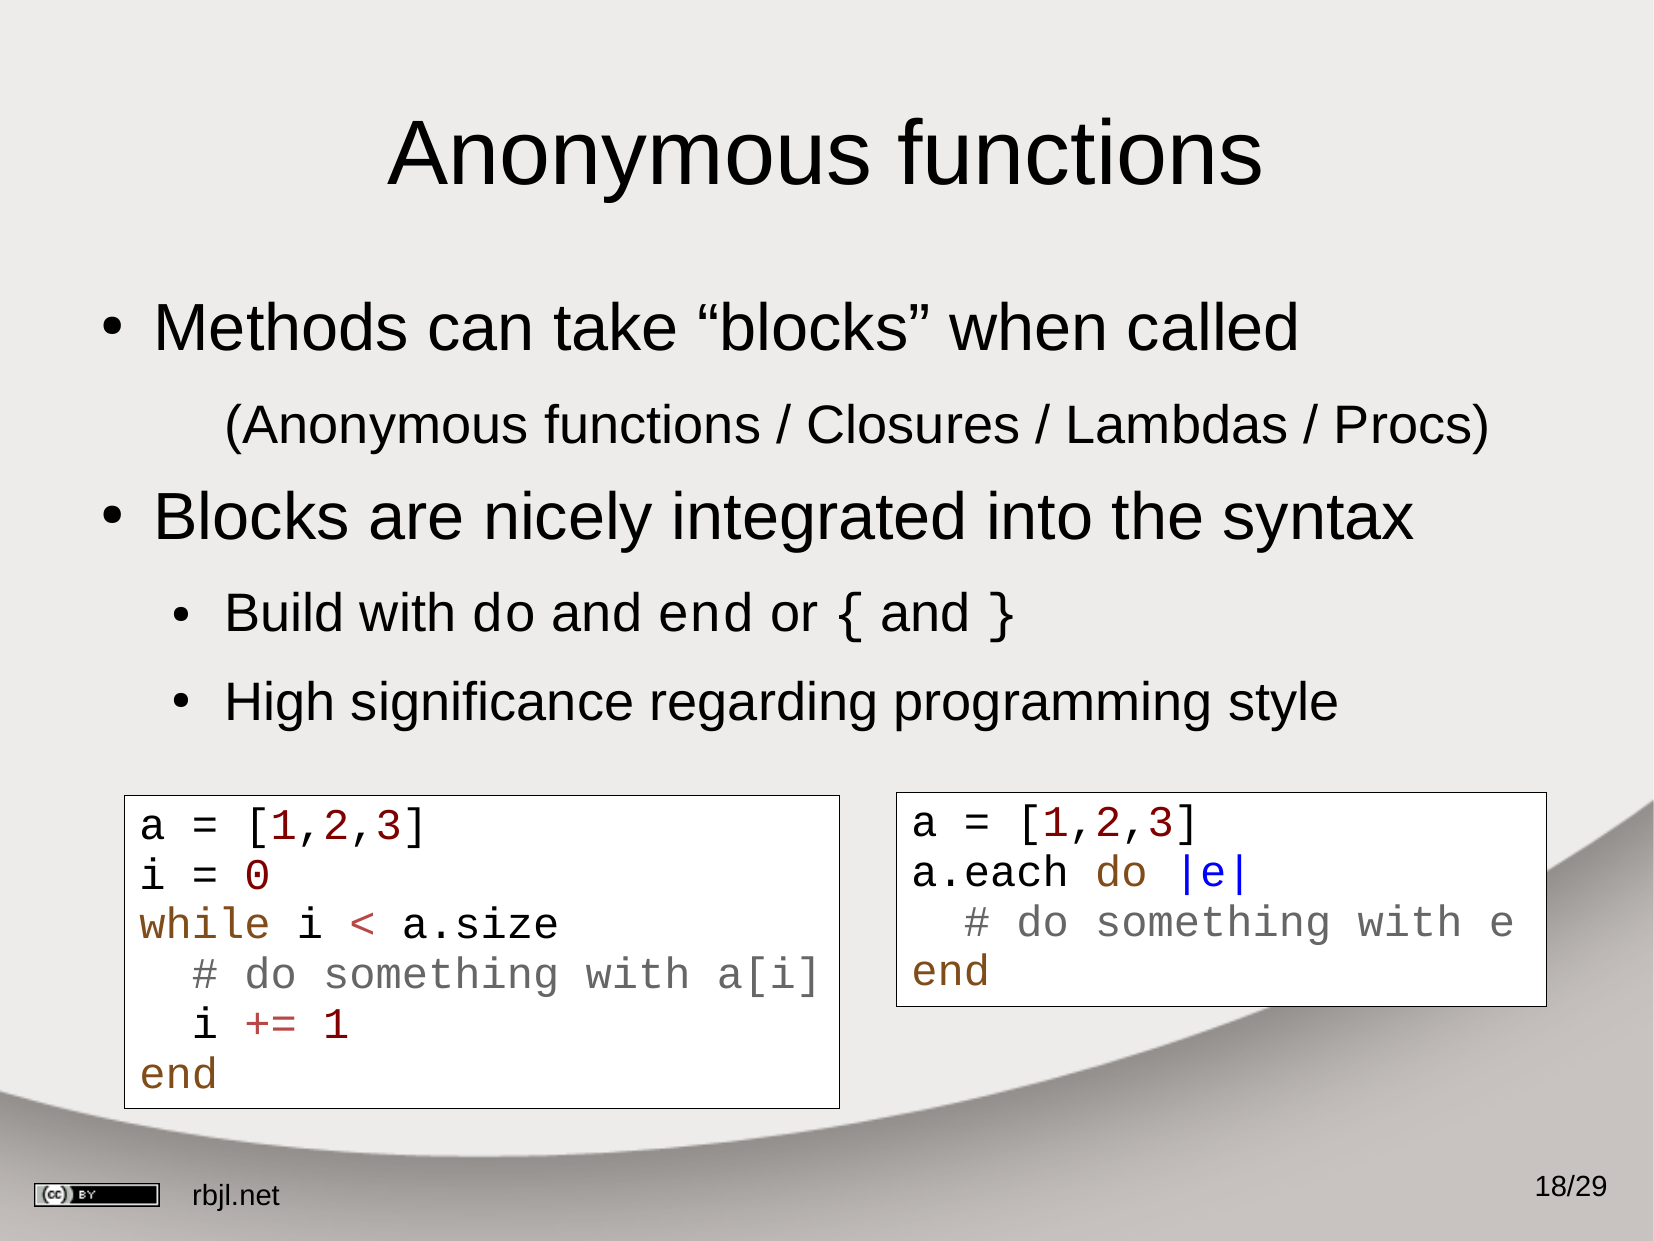

# Anonymous functions
Methods can take “blocks” when called
(Anonymous functions / Closures / Lambdas / Procs)
Blocks are nicely integrated into the syntax
Build with do and end or { and }
High significance regarding programming style
a = [1,2,3]
a.each do |e|
 # do something with e
end
a = [1,2,3]
i = 0
while i < a.size
 # do something with a[i]
 i += 1
end
18